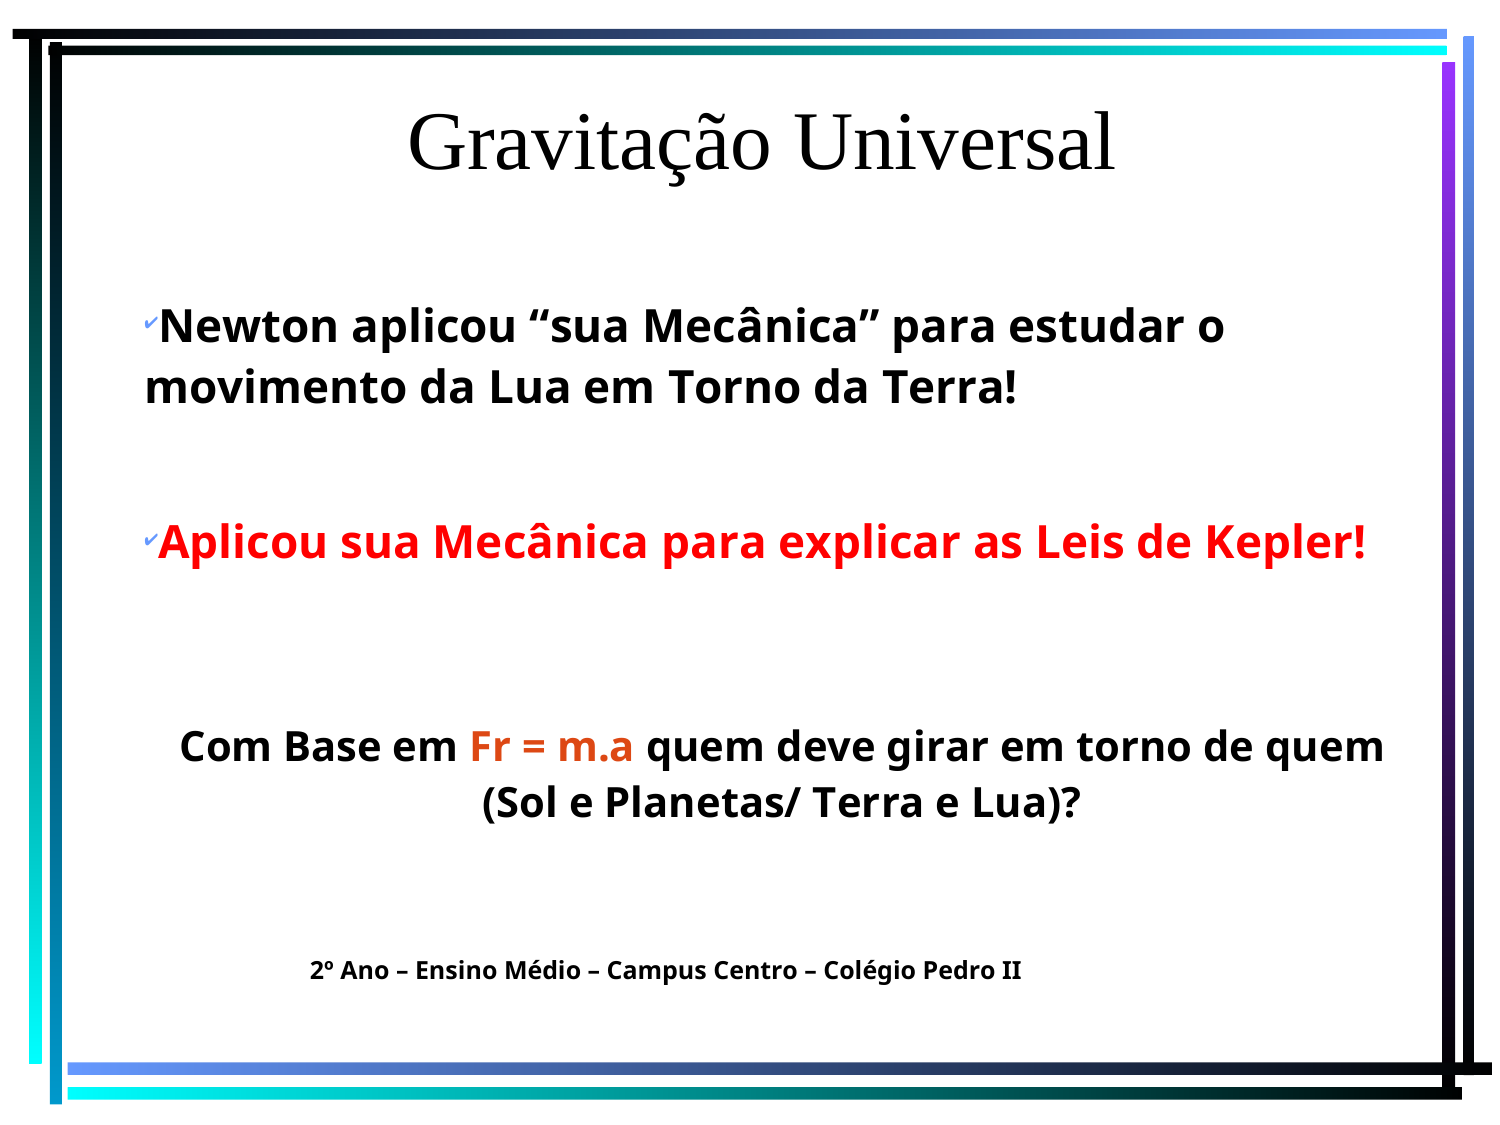

# Gravitação Universal
Newton aplicou “sua Mecânica” para estudar o movimento da Lua em Torno da Terra!
Aplicou sua Mecânica para explicar as Leis de Kepler!
Com Base em Fr = m.a quem deve girar em torno de quem (Sol e Planetas/ Terra e Lua)?
2º Ano – Ensino Médio – Campus Centro – Colégio Pedro II